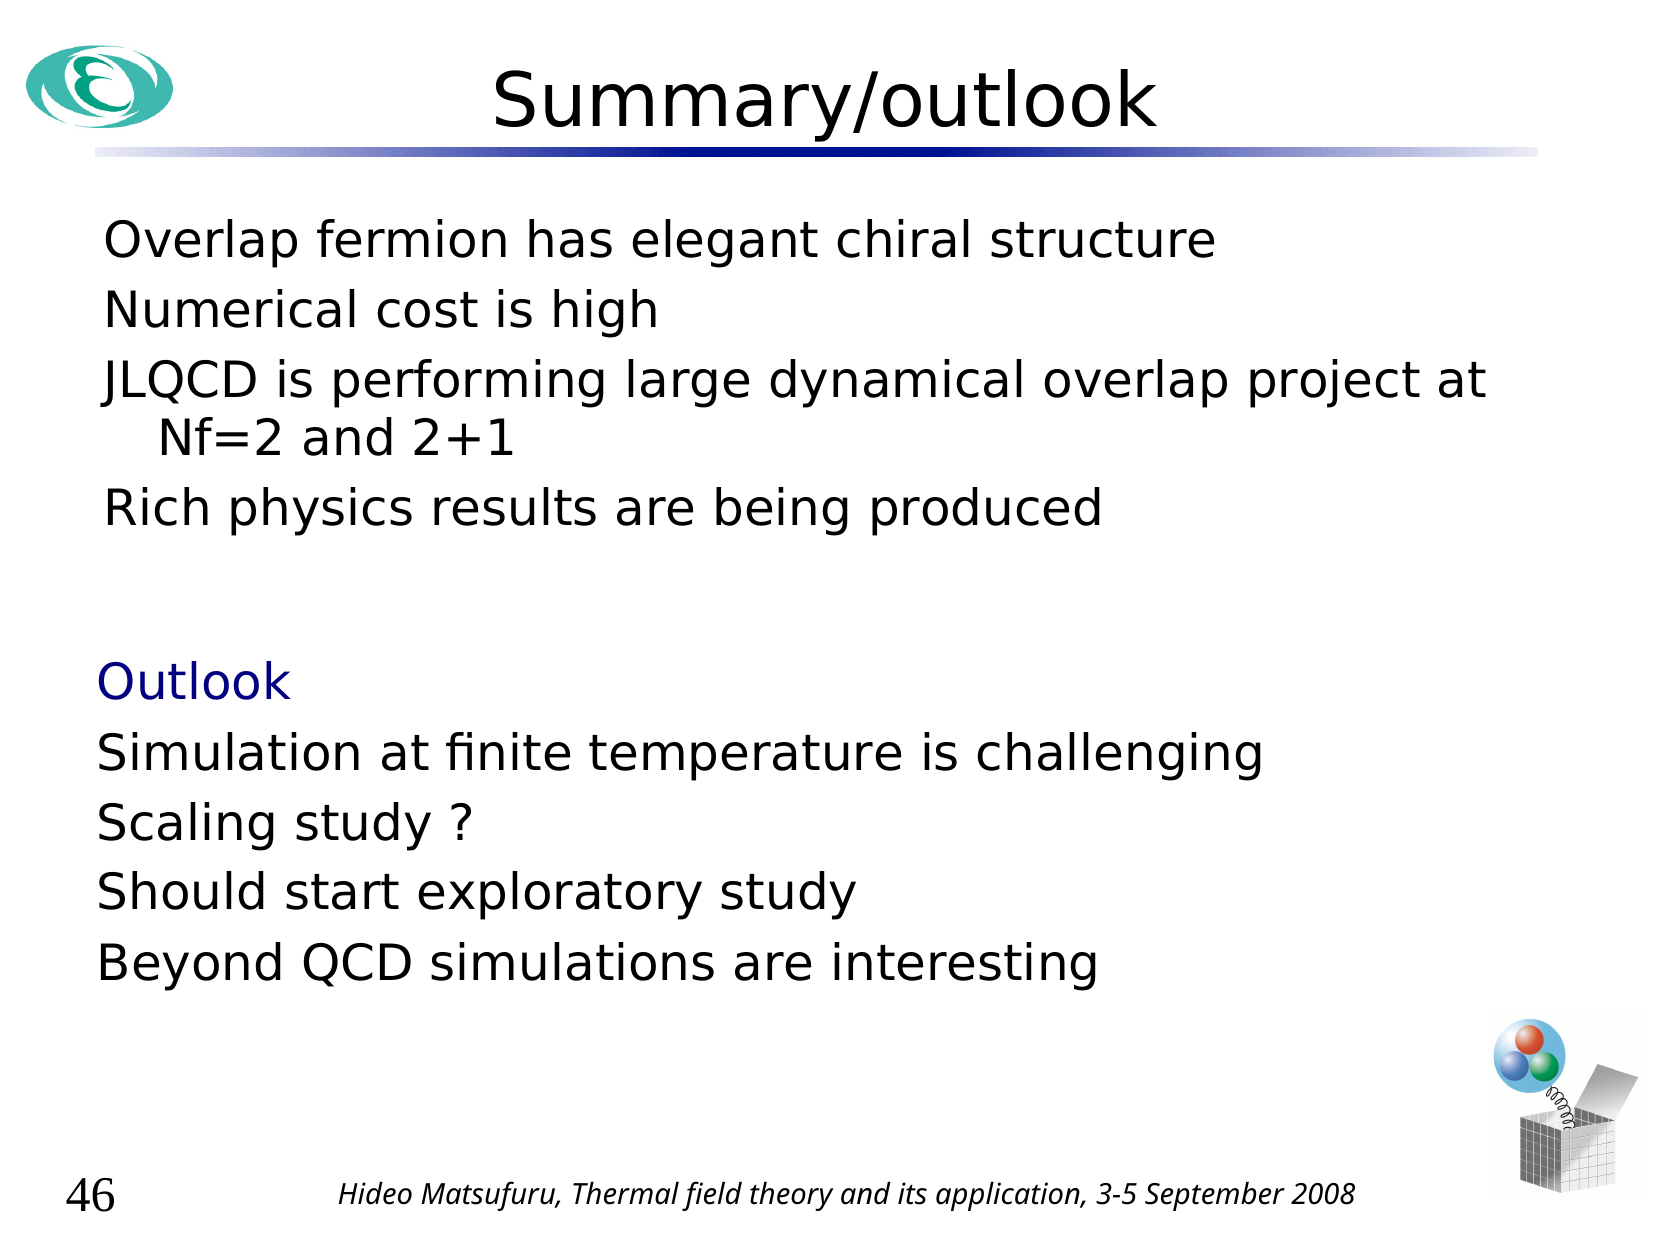

# Summary/outlook
Overlap fermion has elegant chiral structure
Numerical cost is high
JLQCD is performing large dynamical overlap project at Nf=2 and 2+1
Rich physics results are being produced
Outlook
Simulation at finite temperature is challenging
Scaling study ?
Should start exploratory study
Beyond QCD simulations are interesting